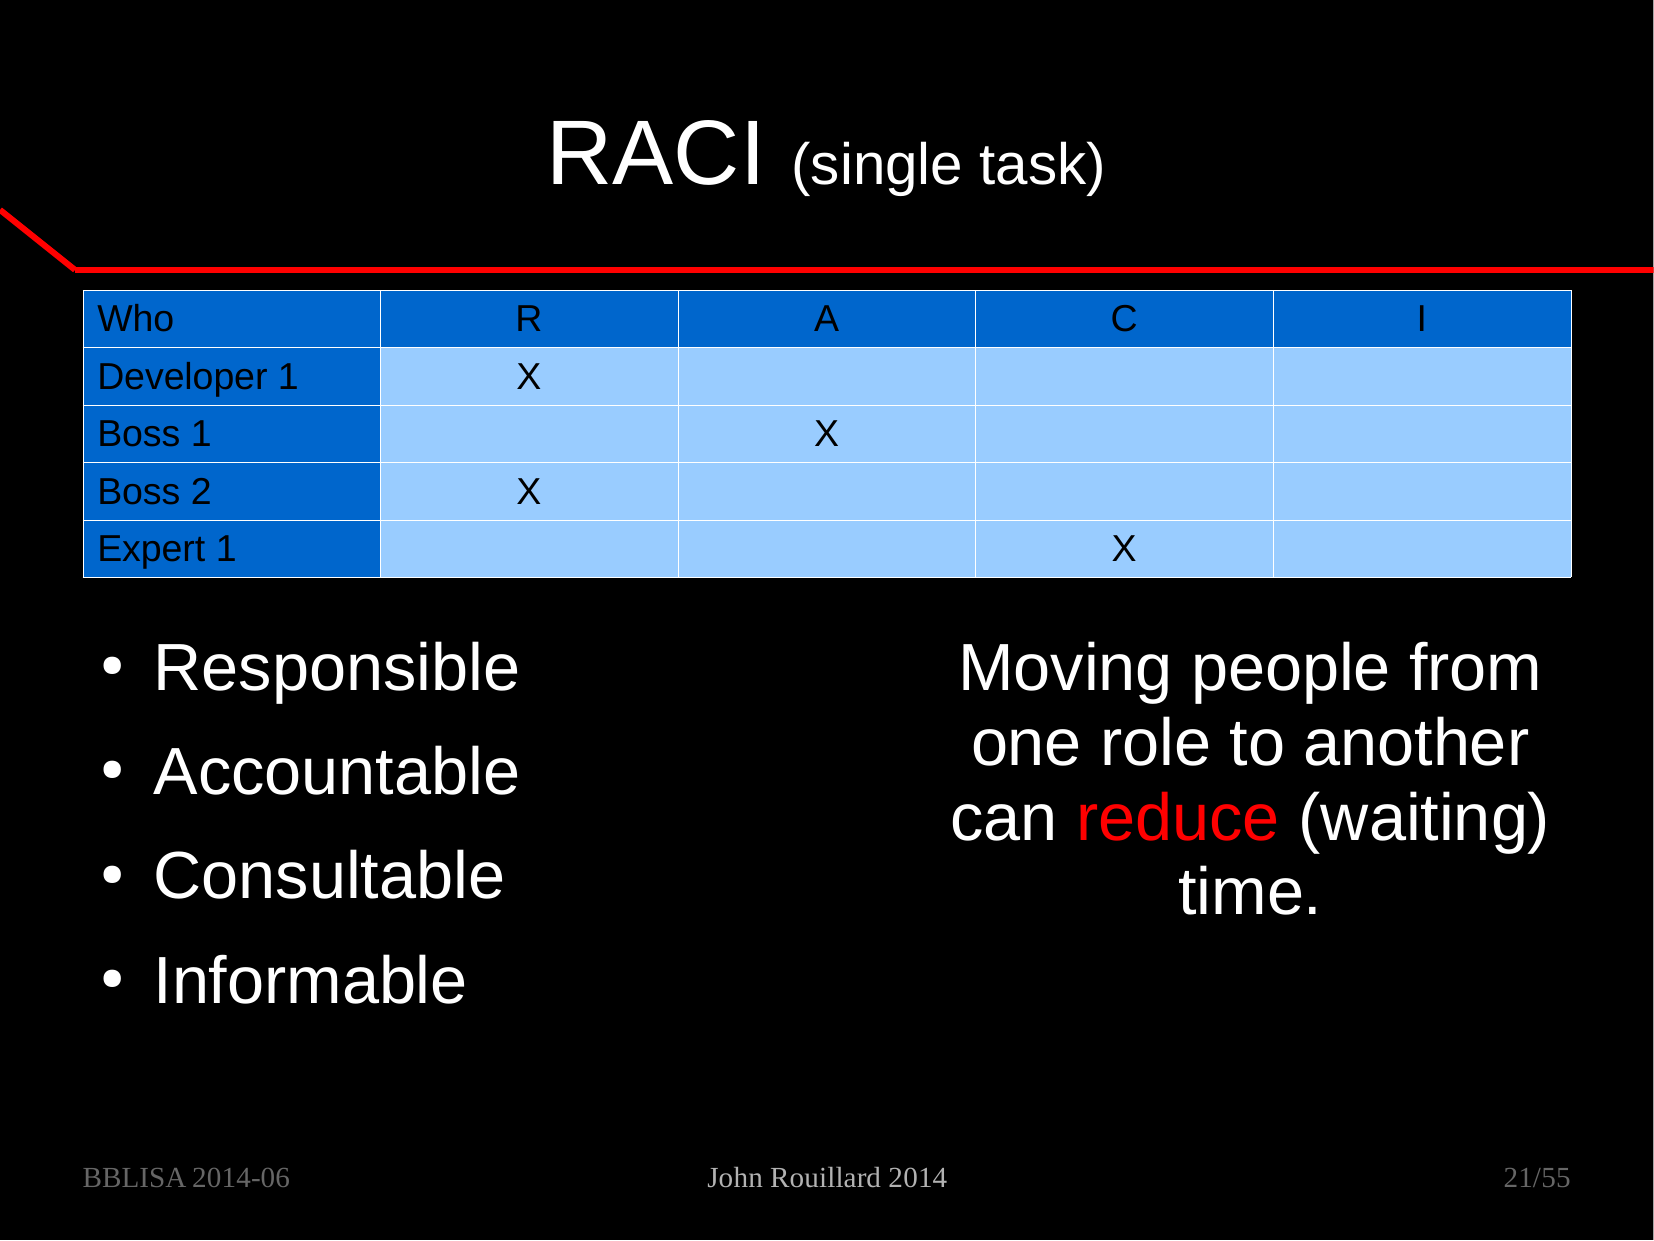

# RACI (single task)
| Who | R | A | C | I |
| --- | --- | --- | --- | --- |
| Developer 1 | X | | | |
| Boss 1 | | X | | |
| Boss 2 | X | | | |
| Expert 1 | | | X | |
Responsible
Accountable
Consultable
Informable
Moving people from one role to another can reduce (waiting) time.
BBLISA 2014-06
John Rouillard 2014
21